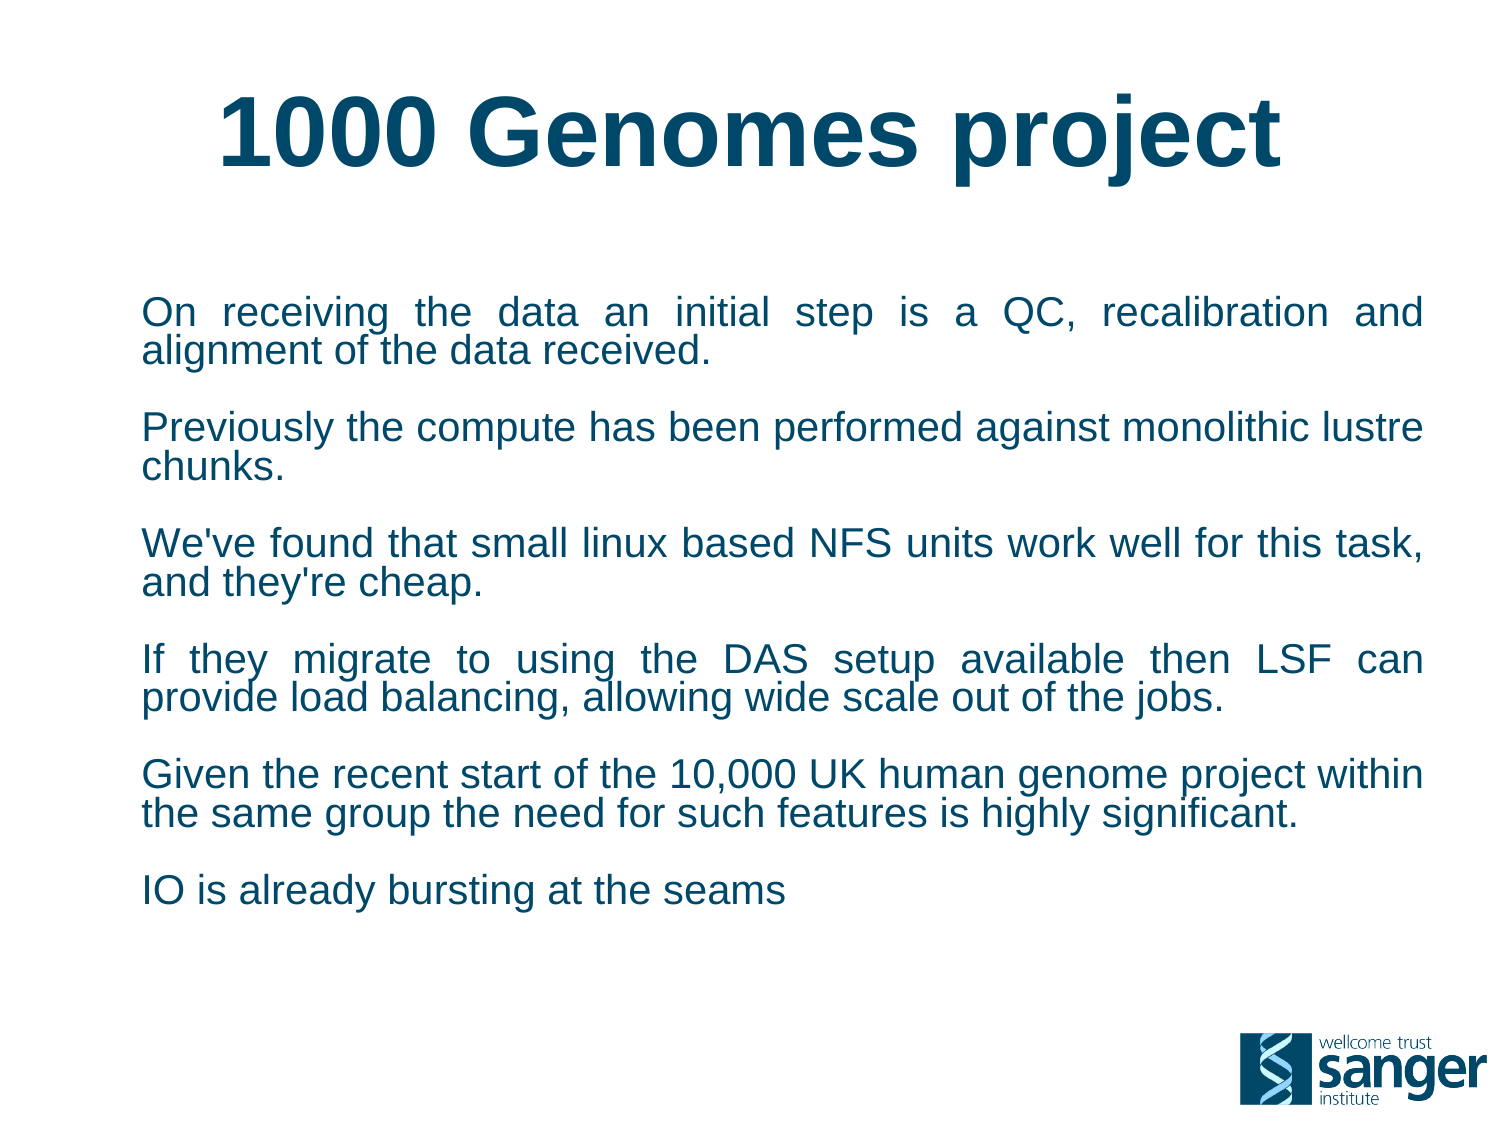

1000 Genomes project
# On receiving the data an initial step is a QC, recalibration and alignment of the data received.
Previously the compute has been performed against monolithic lustre chunks.
We've found that small linux based NFS units work well for this task, and they're cheap.
If they migrate to using the DAS setup available then LSF can provide load balancing, allowing wide scale out of the jobs.
Given the recent start of the 10,000 UK human genome project within the same group the need for such features is highly significant.
IO is already bursting at the seams